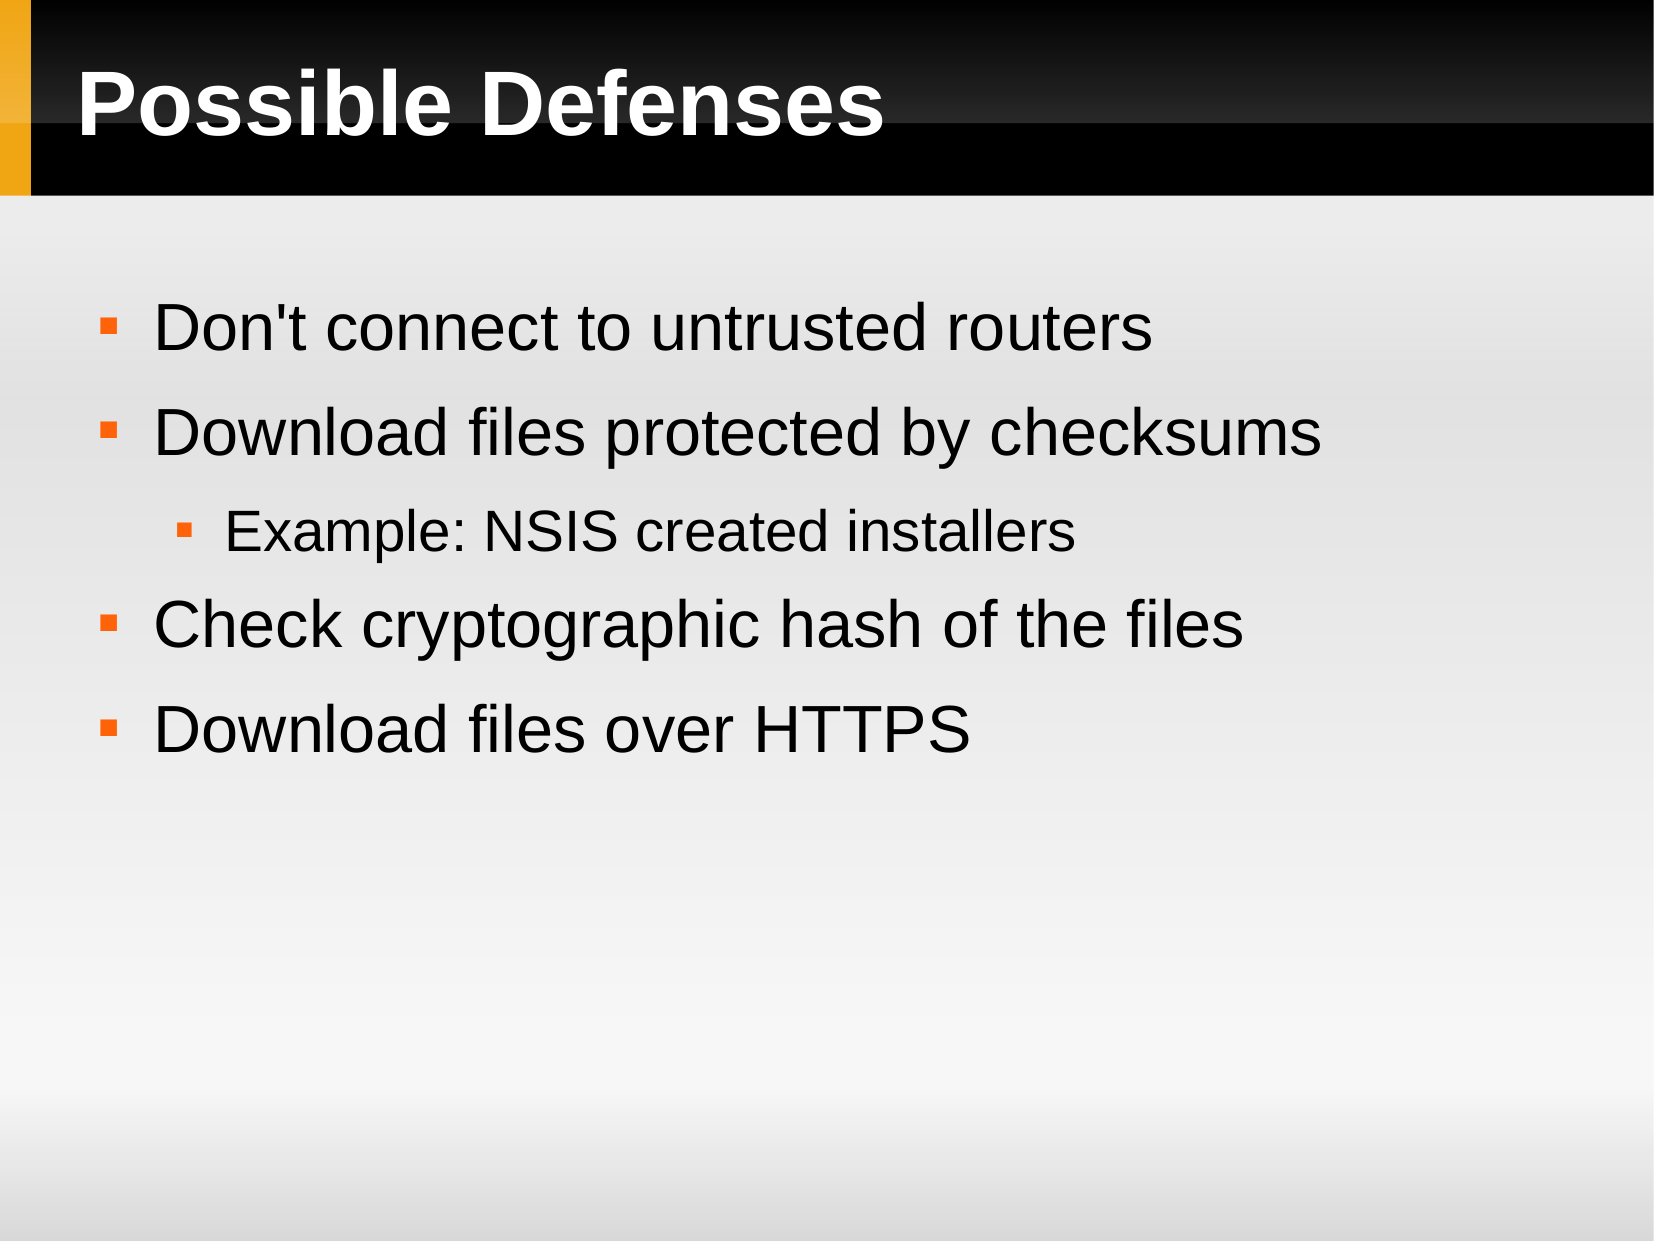

# Possible Defenses
Don't connect to untrusted routers
Download files protected by checksums
Example: NSIS created installers
Check cryptographic hash of the files
Download files over HTTPS